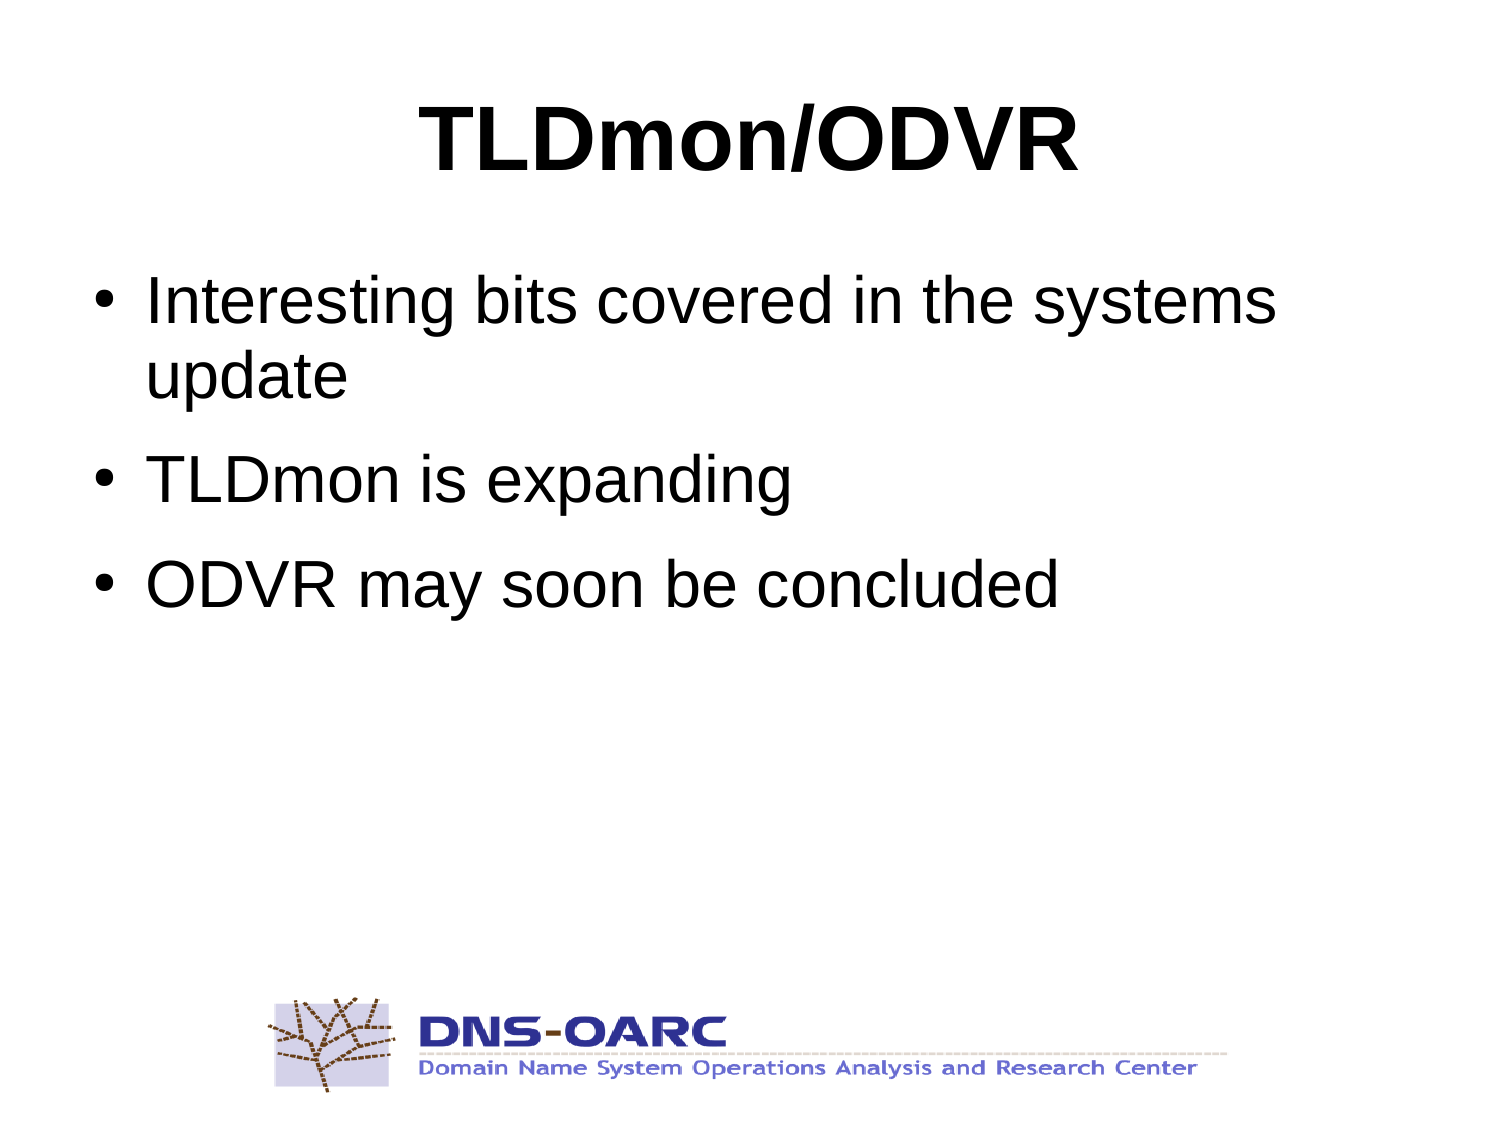

# TLDmon/ODVR
Interesting bits covered in the systems update
TLDmon is expanding
ODVR may soon be concluded